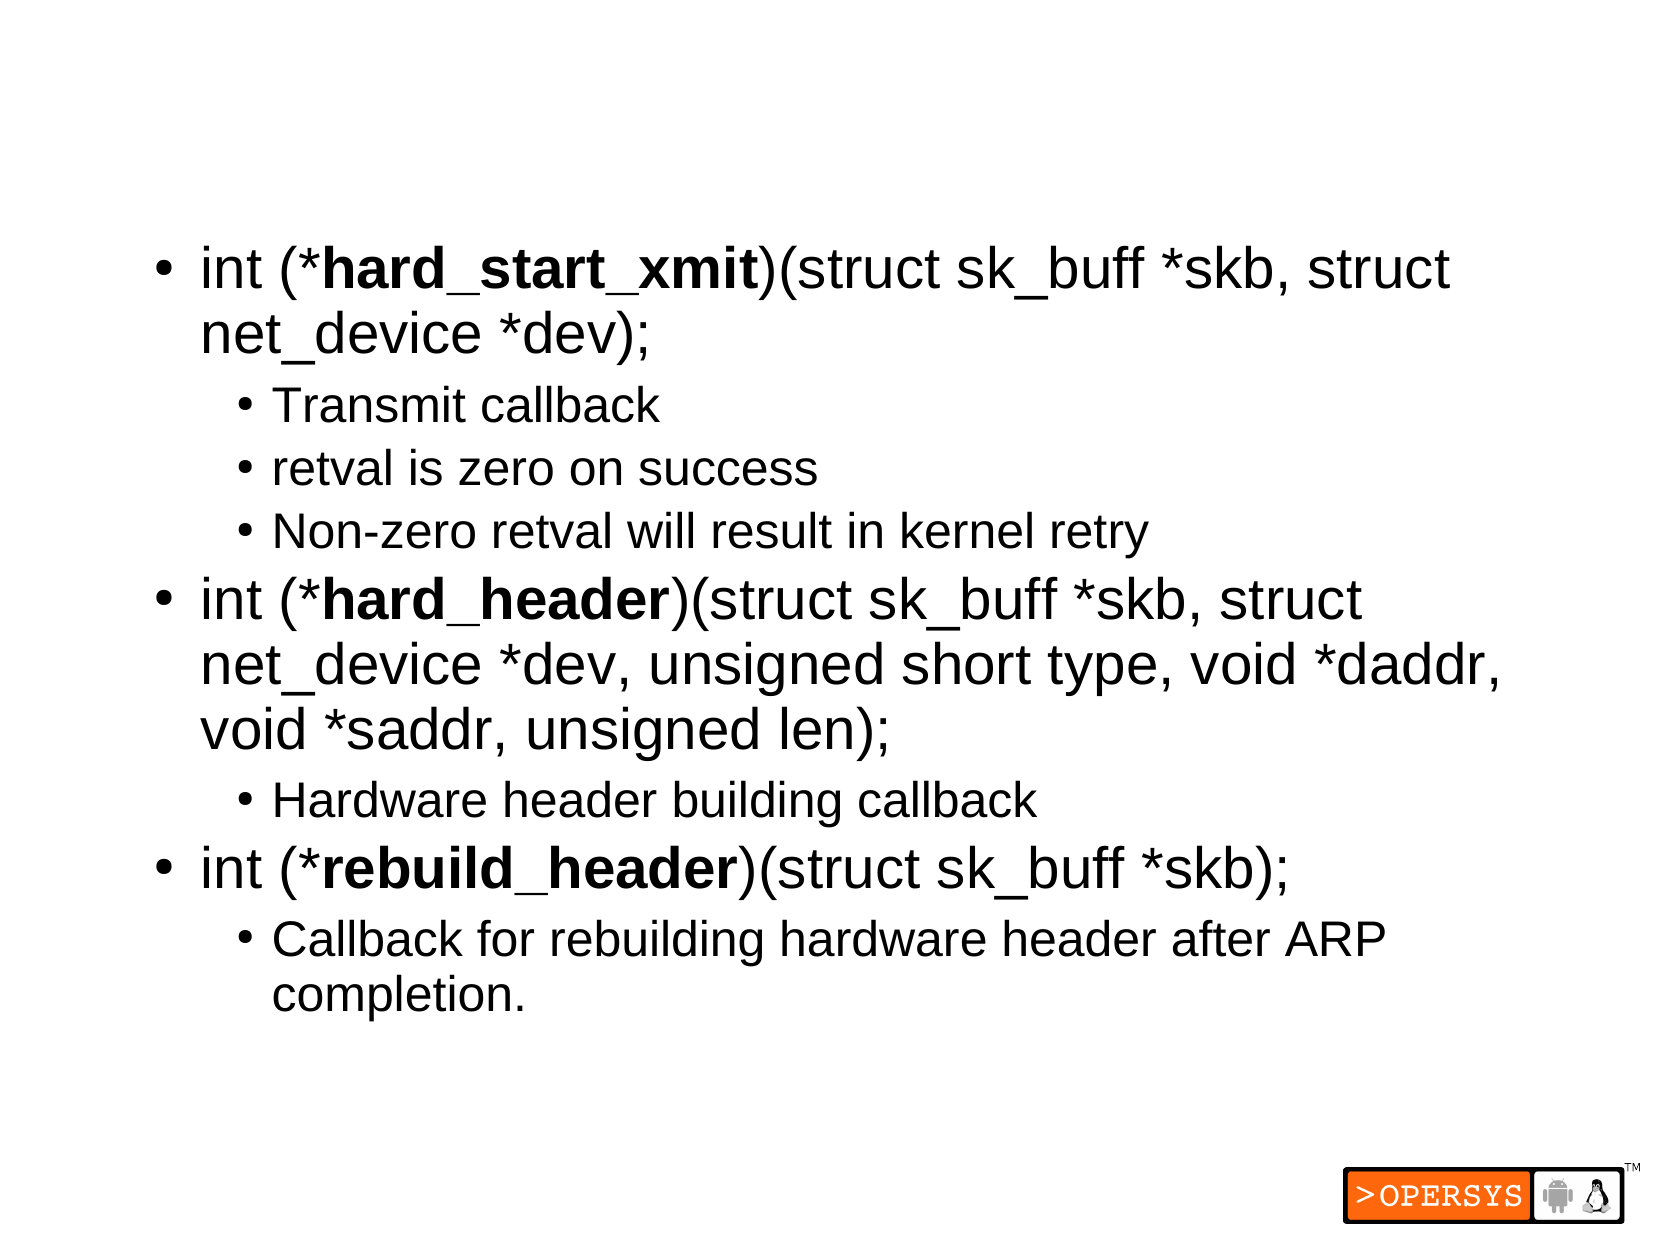

# int (*hard_start_xmit)(struct sk_buff *skb, struct net_device *dev);
Transmit callback
retval is zero on success
Non-zero retval will result in kernel retry
int (*hard_header)(struct sk_buff *skb, struct net_device *dev, unsigned short type, void *daddr, void *saddr, unsigned len);
Hardware header building callback
int (*rebuild_header)(struct sk_buff *skb);
Callback for rebuilding hardware header after ARP completion.